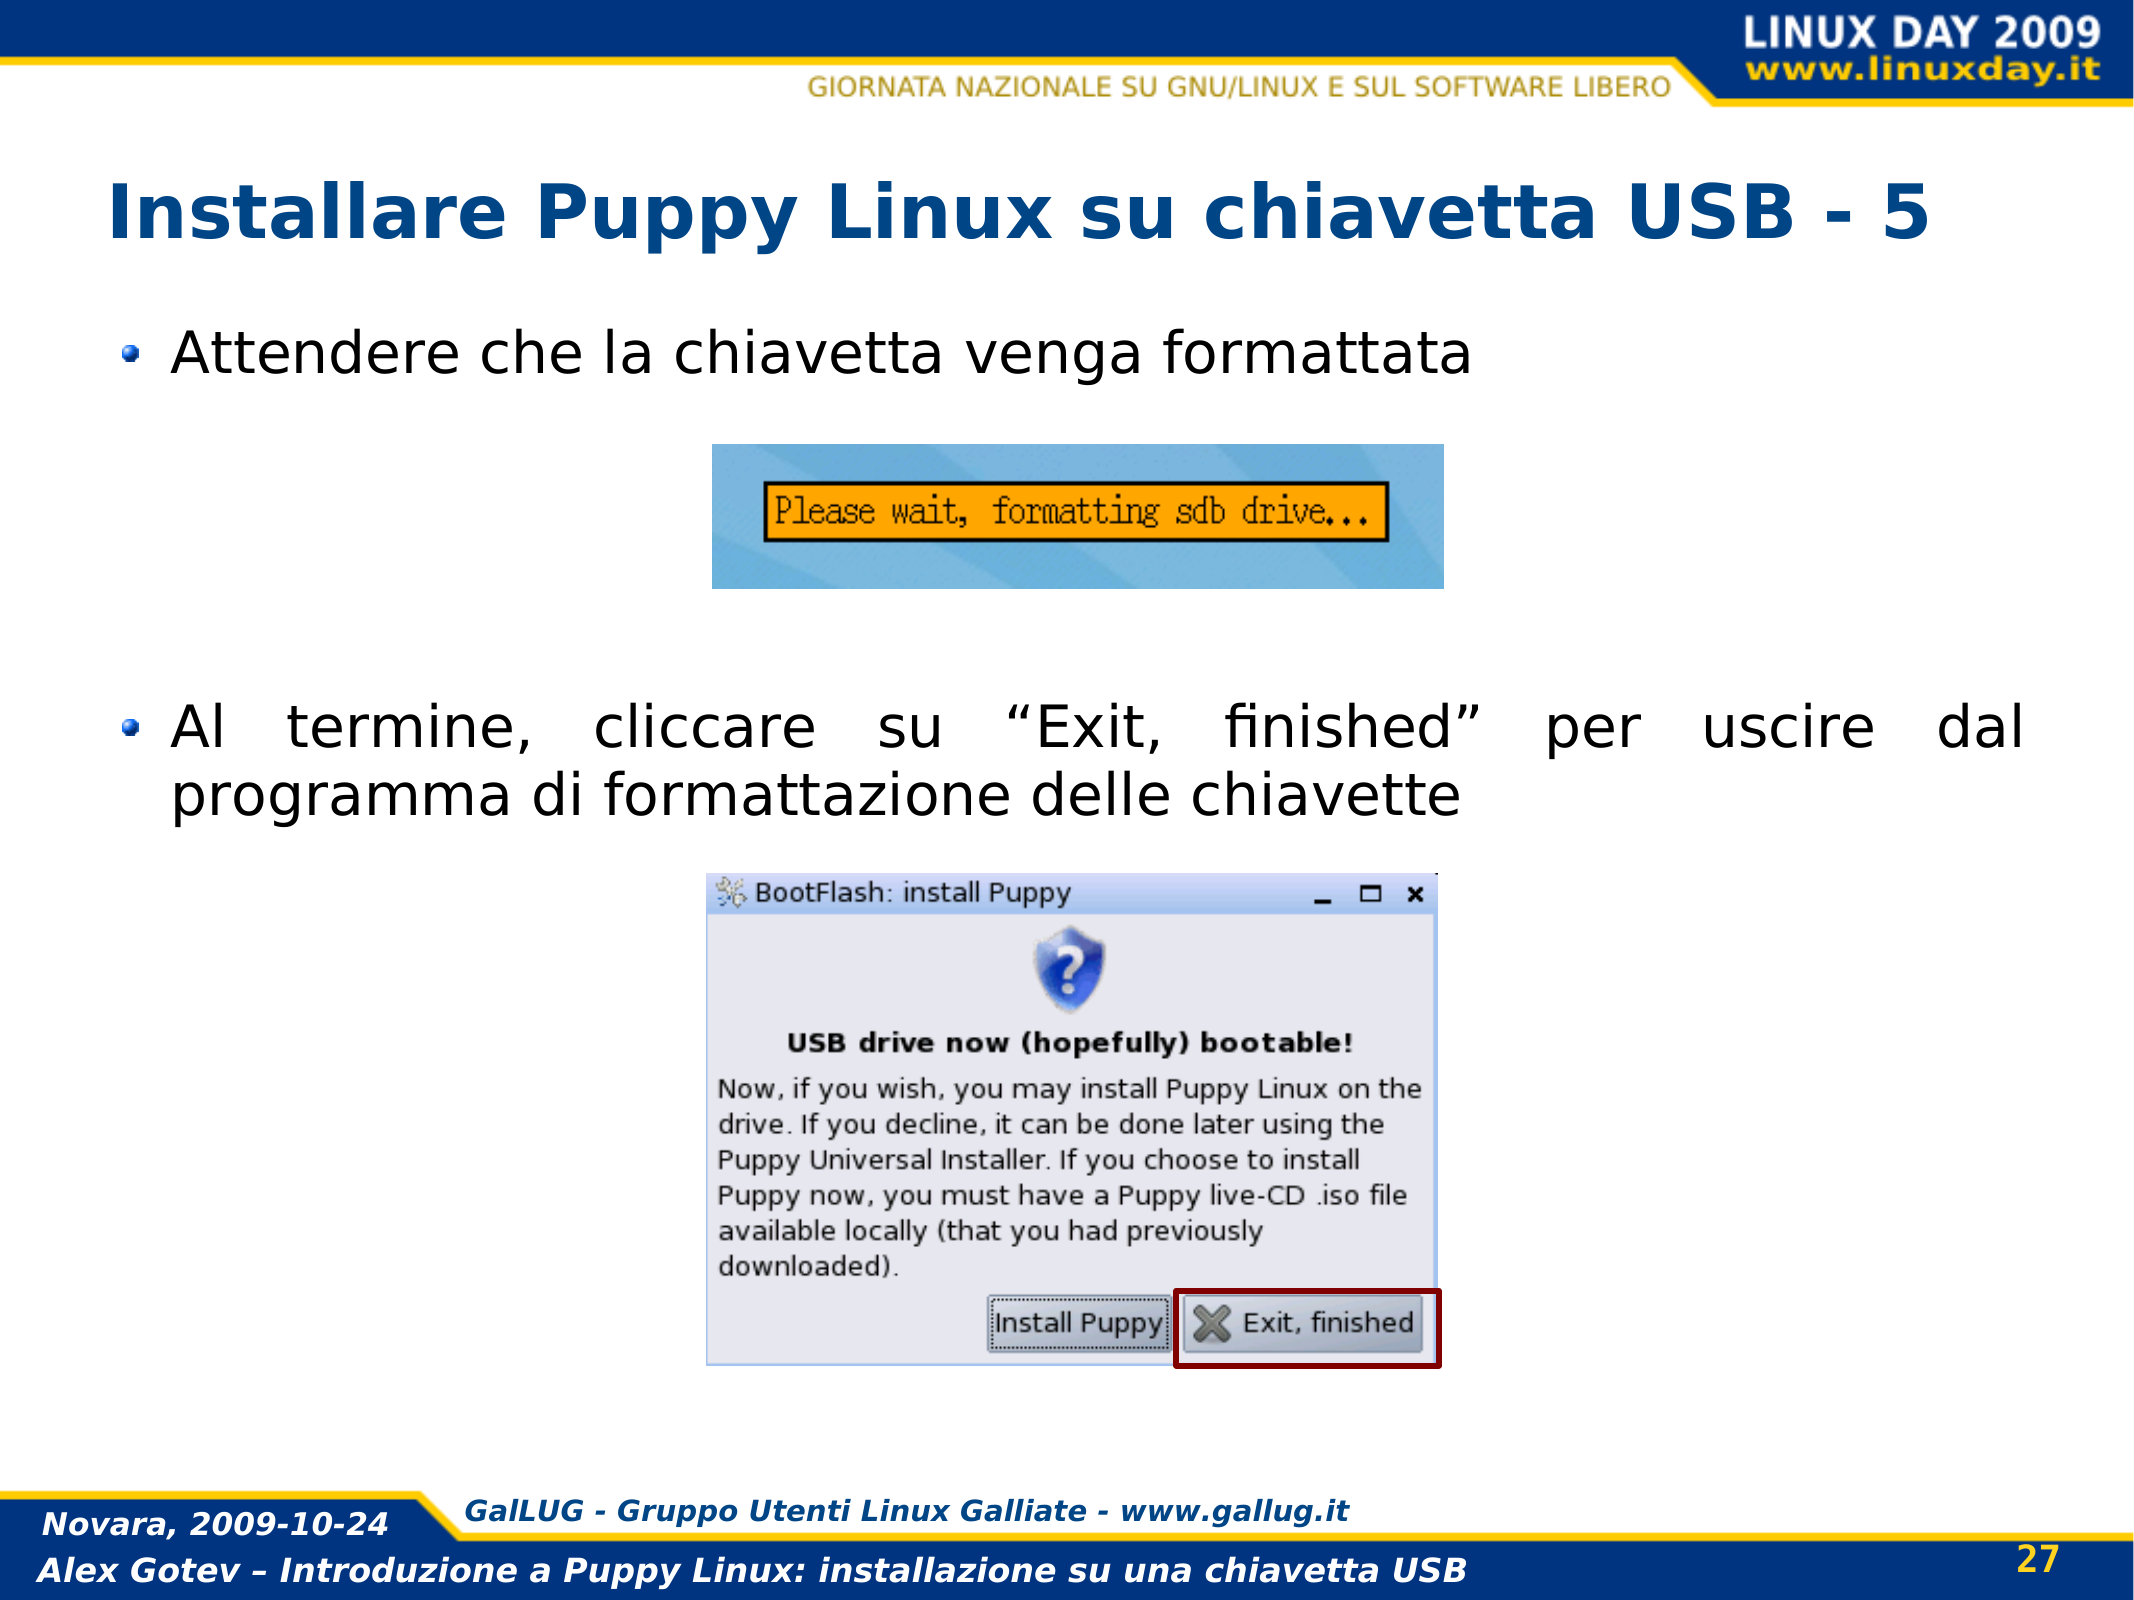

# Installare Puppy Linux su chiavetta USB - 5
Attendere che la chiavetta venga formattata
Al termine, cliccare su “Exit, finished” per uscire dal programma di formattazione delle chiavette